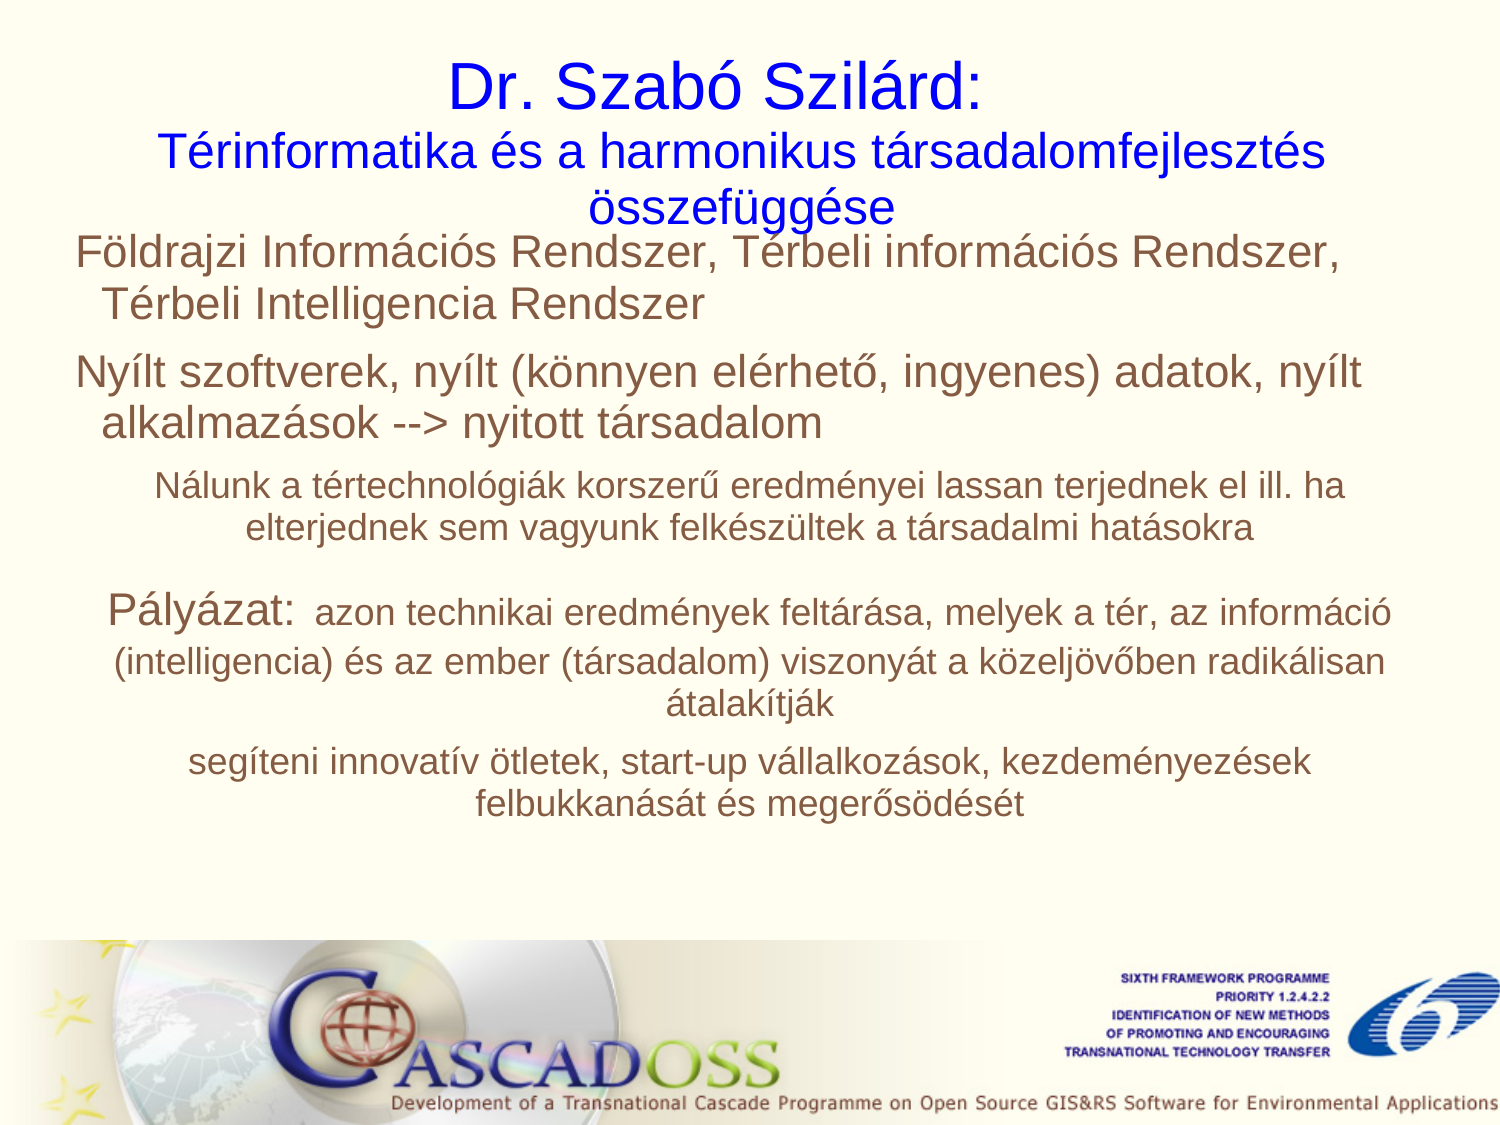

# Dr. Szabó Szilárd: Térinformatika és a harmonikus társadalomfejlesztés összefüggése
Földrajzi Információs Rendszer, Térbeli információs Rendszer, Térbeli Intelligencia Rendszer
Nyílt szoftverek, nyílt (könnyen elérhető, ingyenes) adatok, nyílt alkalmazások --> nyitott társadalom
Nálunk a tértechnológiák korszerű eredményei lassan terjednek el ill. ha elterjednek sem vagyunk felkészültek a társadalmi hatásokra
Pályázat: azon technikai eredmények feltárása, melyek a tér, az információ (intelligencia) és az ember (társadalom) viszonyát a közeljövőben radikálisan átalakítják
segíteni innovatív ötletek, start-up vállalkozások, kezdeményezések felbukkanását és megerősödését